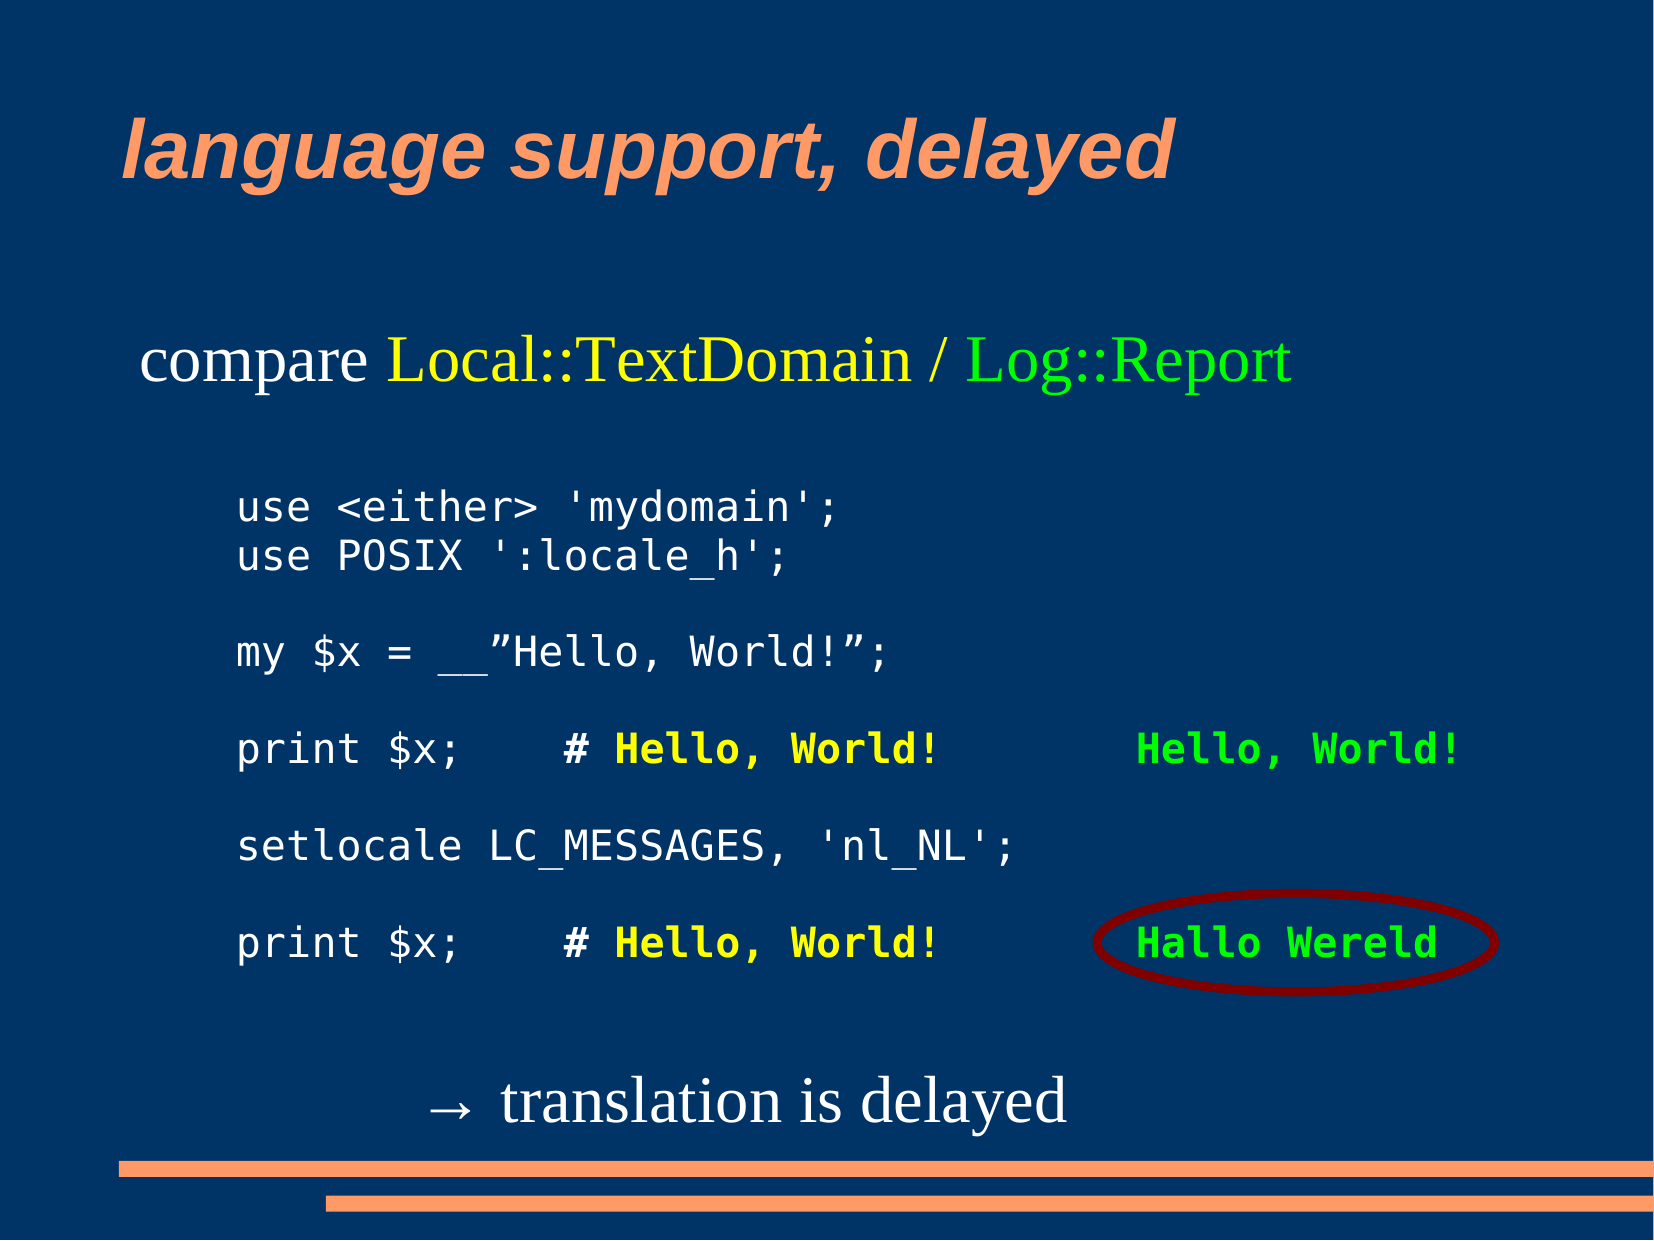

# language support, delayed
compare Local::TextDomain / Log::Report
			→ translation is delayed
use <either> 'mydomain';
use POSIX ':locale_h';
my $x = __”Hello, World!”;
print $x; # Hello, World!			Hello, World!
setlocale LC_MESSAGES, 'nl_NL';
print $x; # Hello, World!			Hallo Wereld